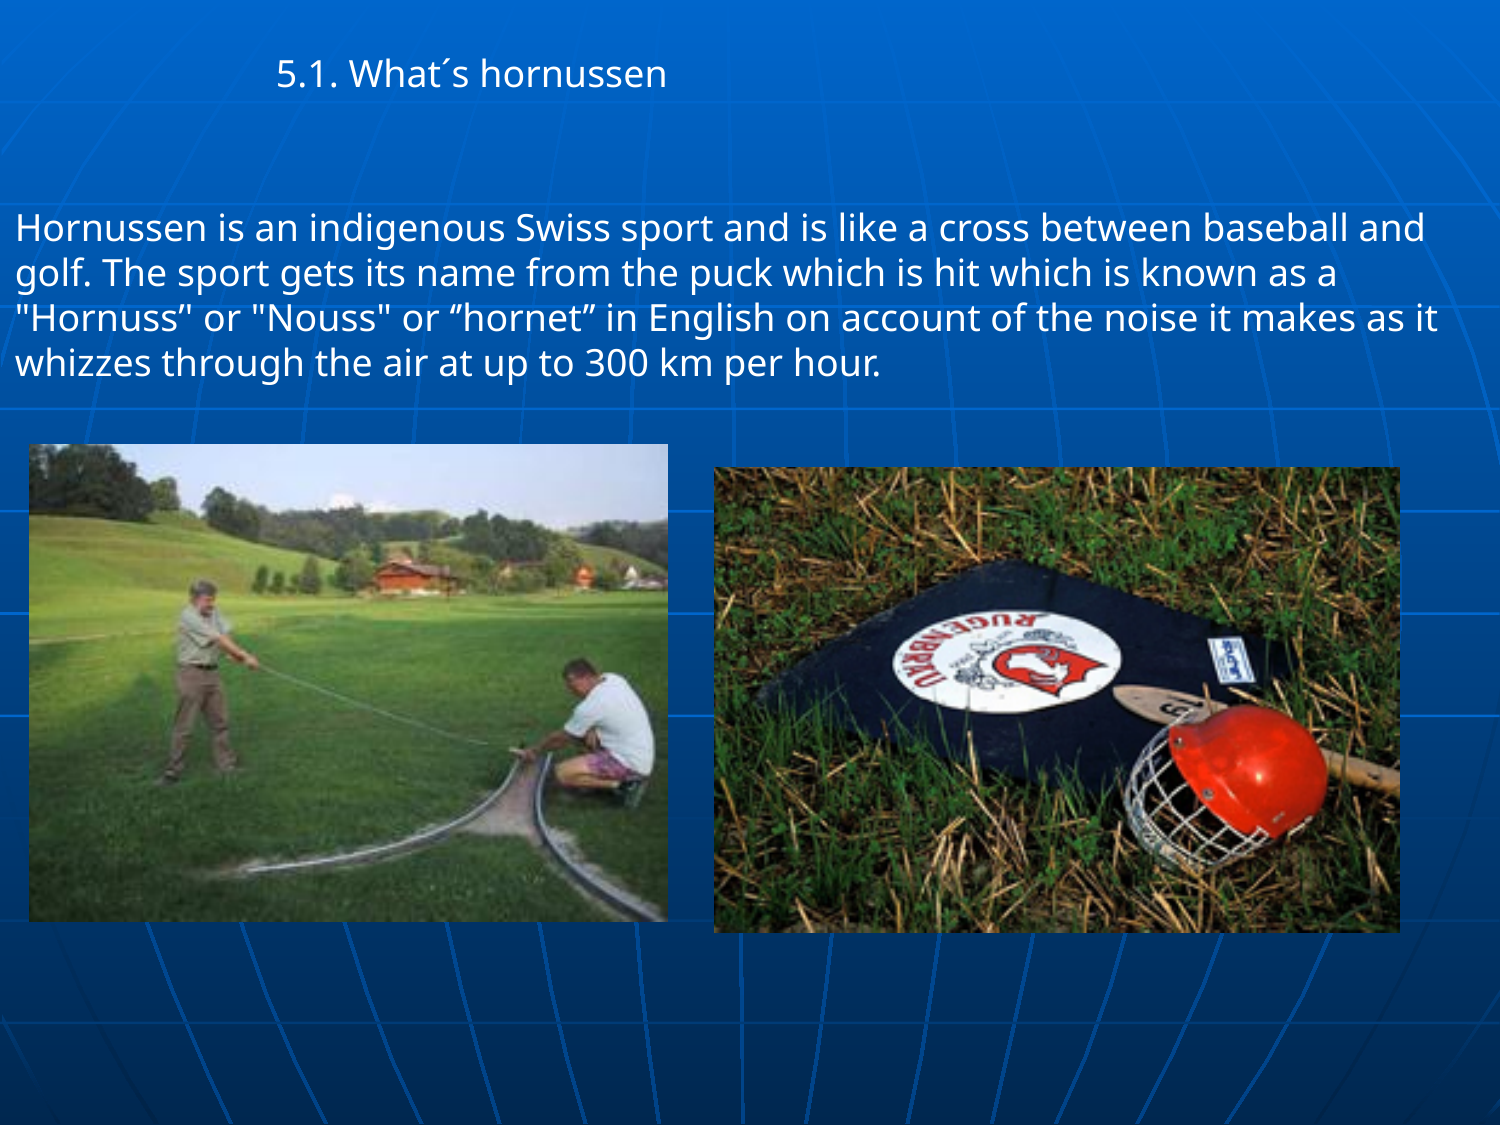

5.1. What´s hornussen
Hornussen is an indigenous Swiss sport and is like a cross between baseball and golf. The sport gets its name from the puck which is hit which is known as a "Hornuss’' or "Nouss" or ‘’hornet’’ in English on account of the noise it makes as it whizzes through the air at up to 300 km per hour.